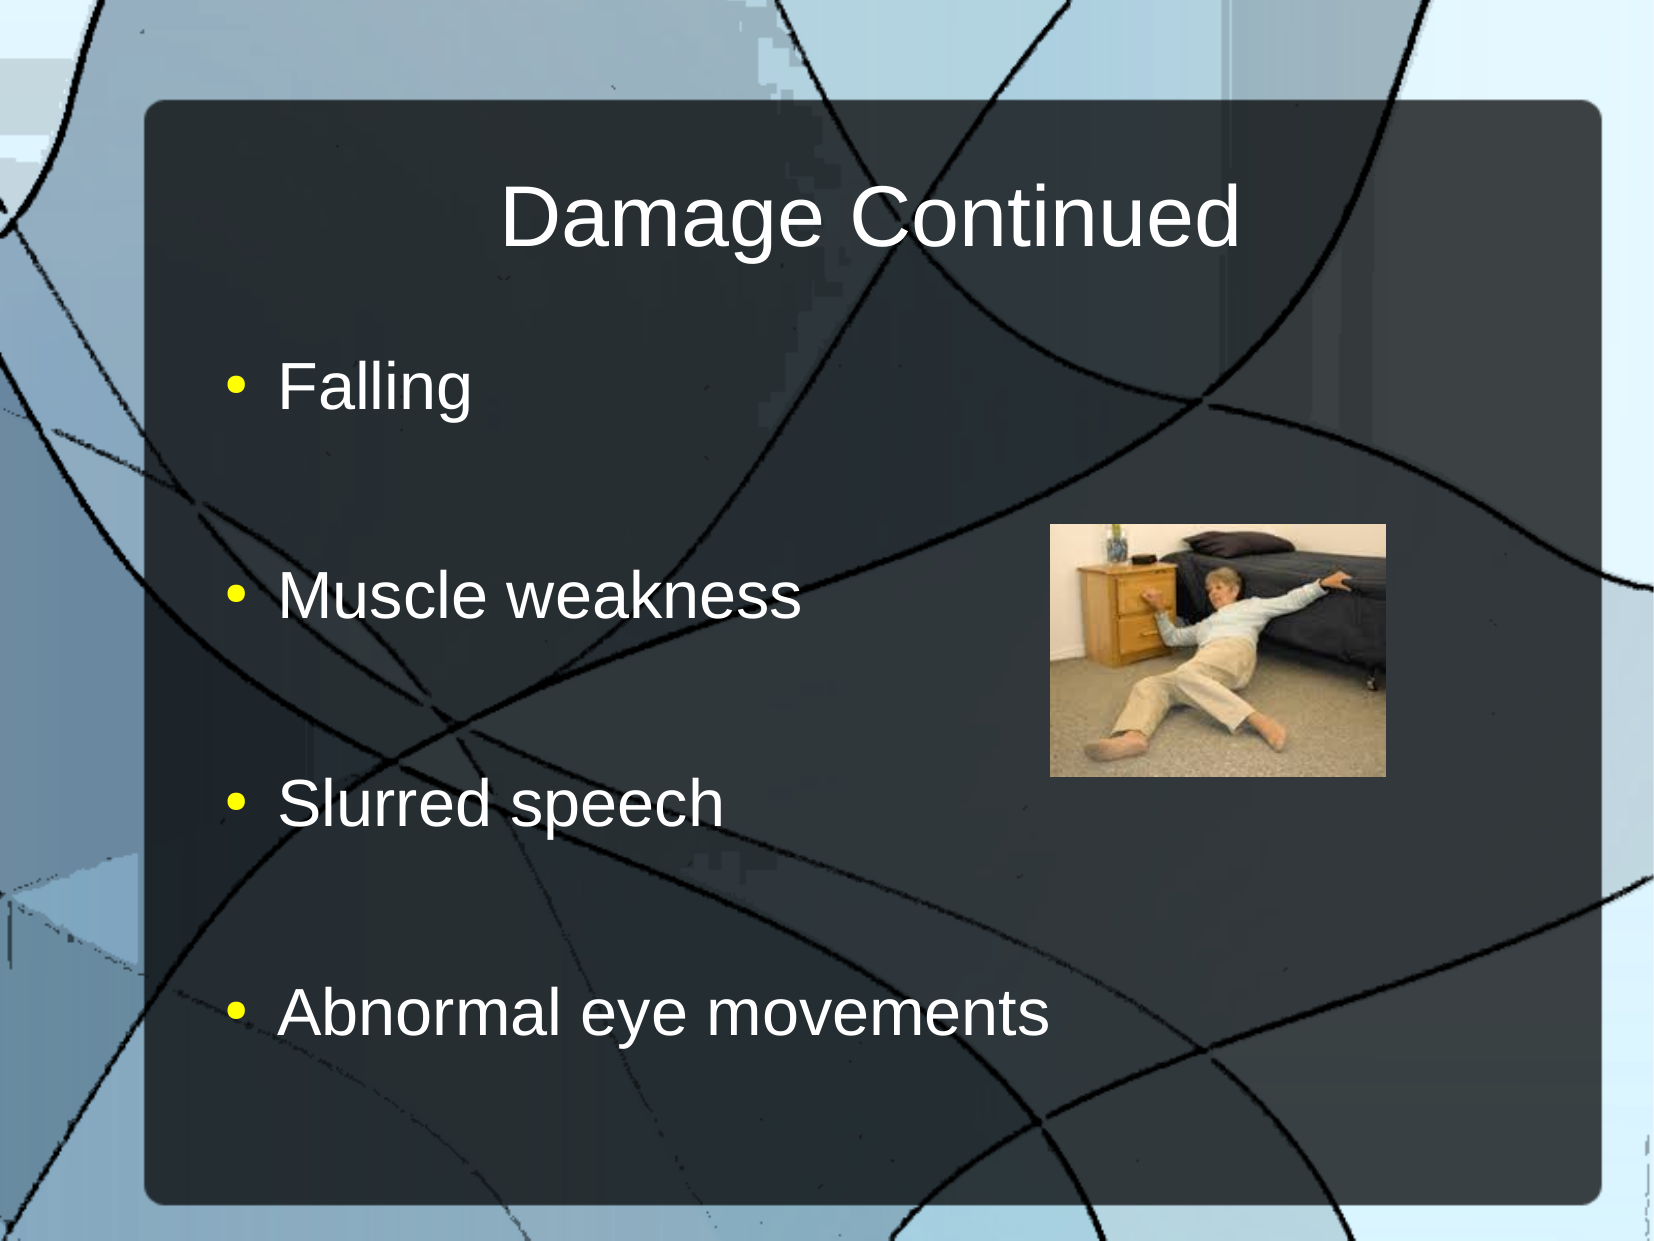

# Damage Continued
Falling
Muscle weakness
Slurred speech
Abnormal eye movements